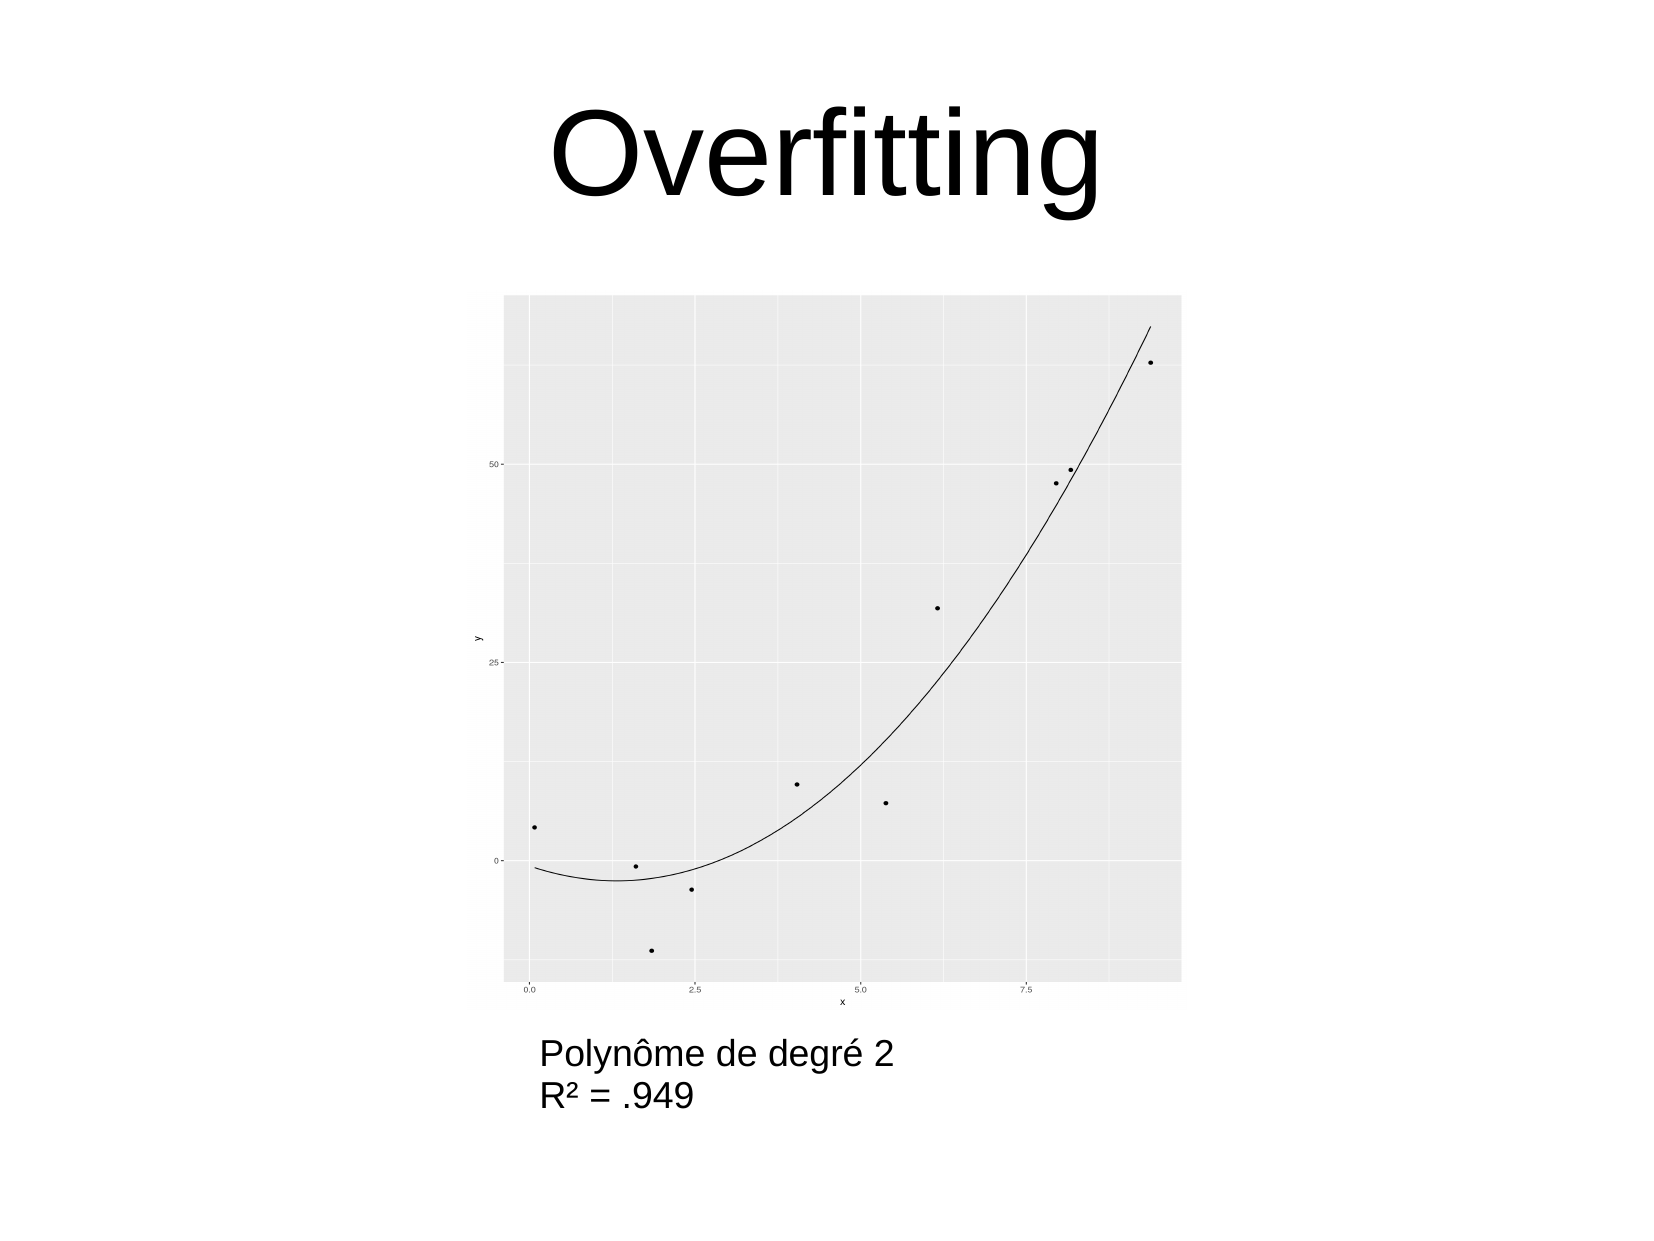

# Overfitting
Polynôme de degré 2
R² = .949